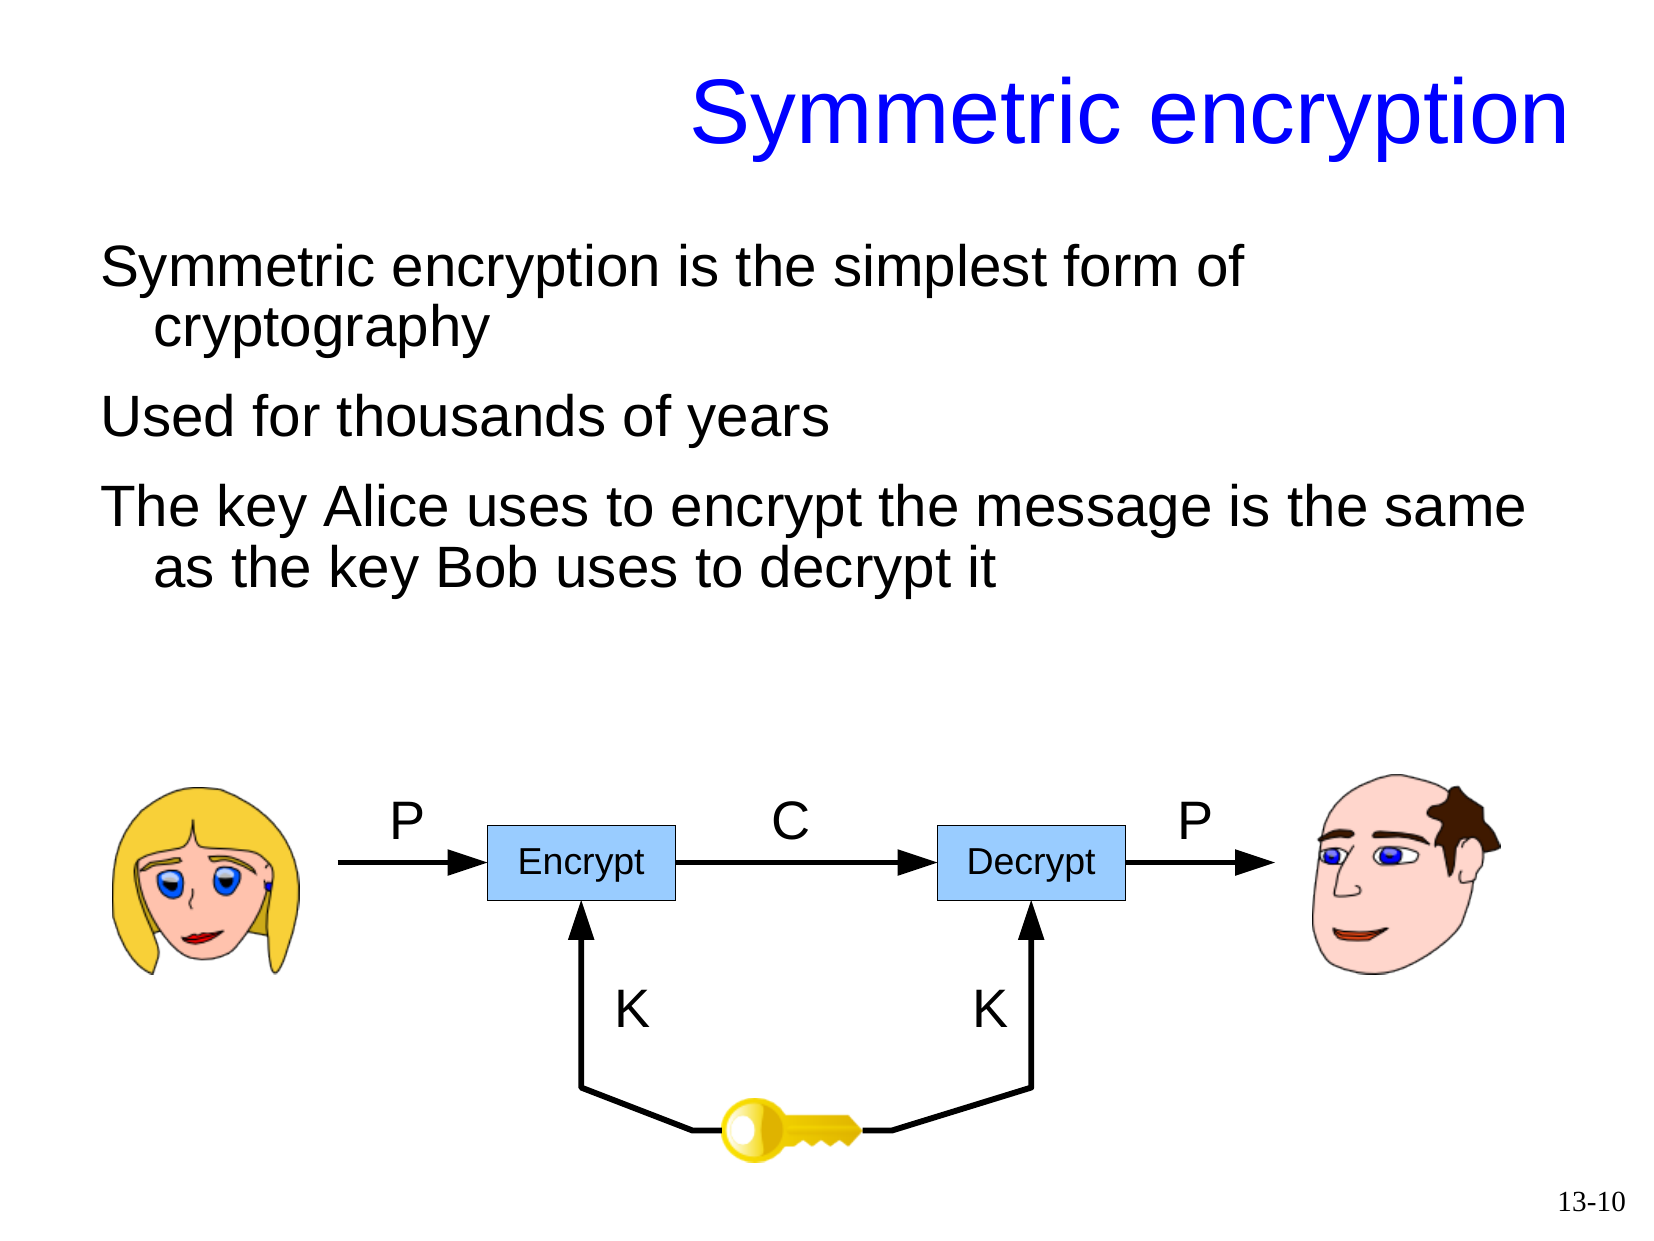

# Symmetric encryption
Symmetric encryption is the simplest form of cryptography
Used for thousands of years
The key Alice uses to encrypt the message is the same as the key Bob uses to decrypt it
P
C
P
Encrypt
Decrypt
K
K